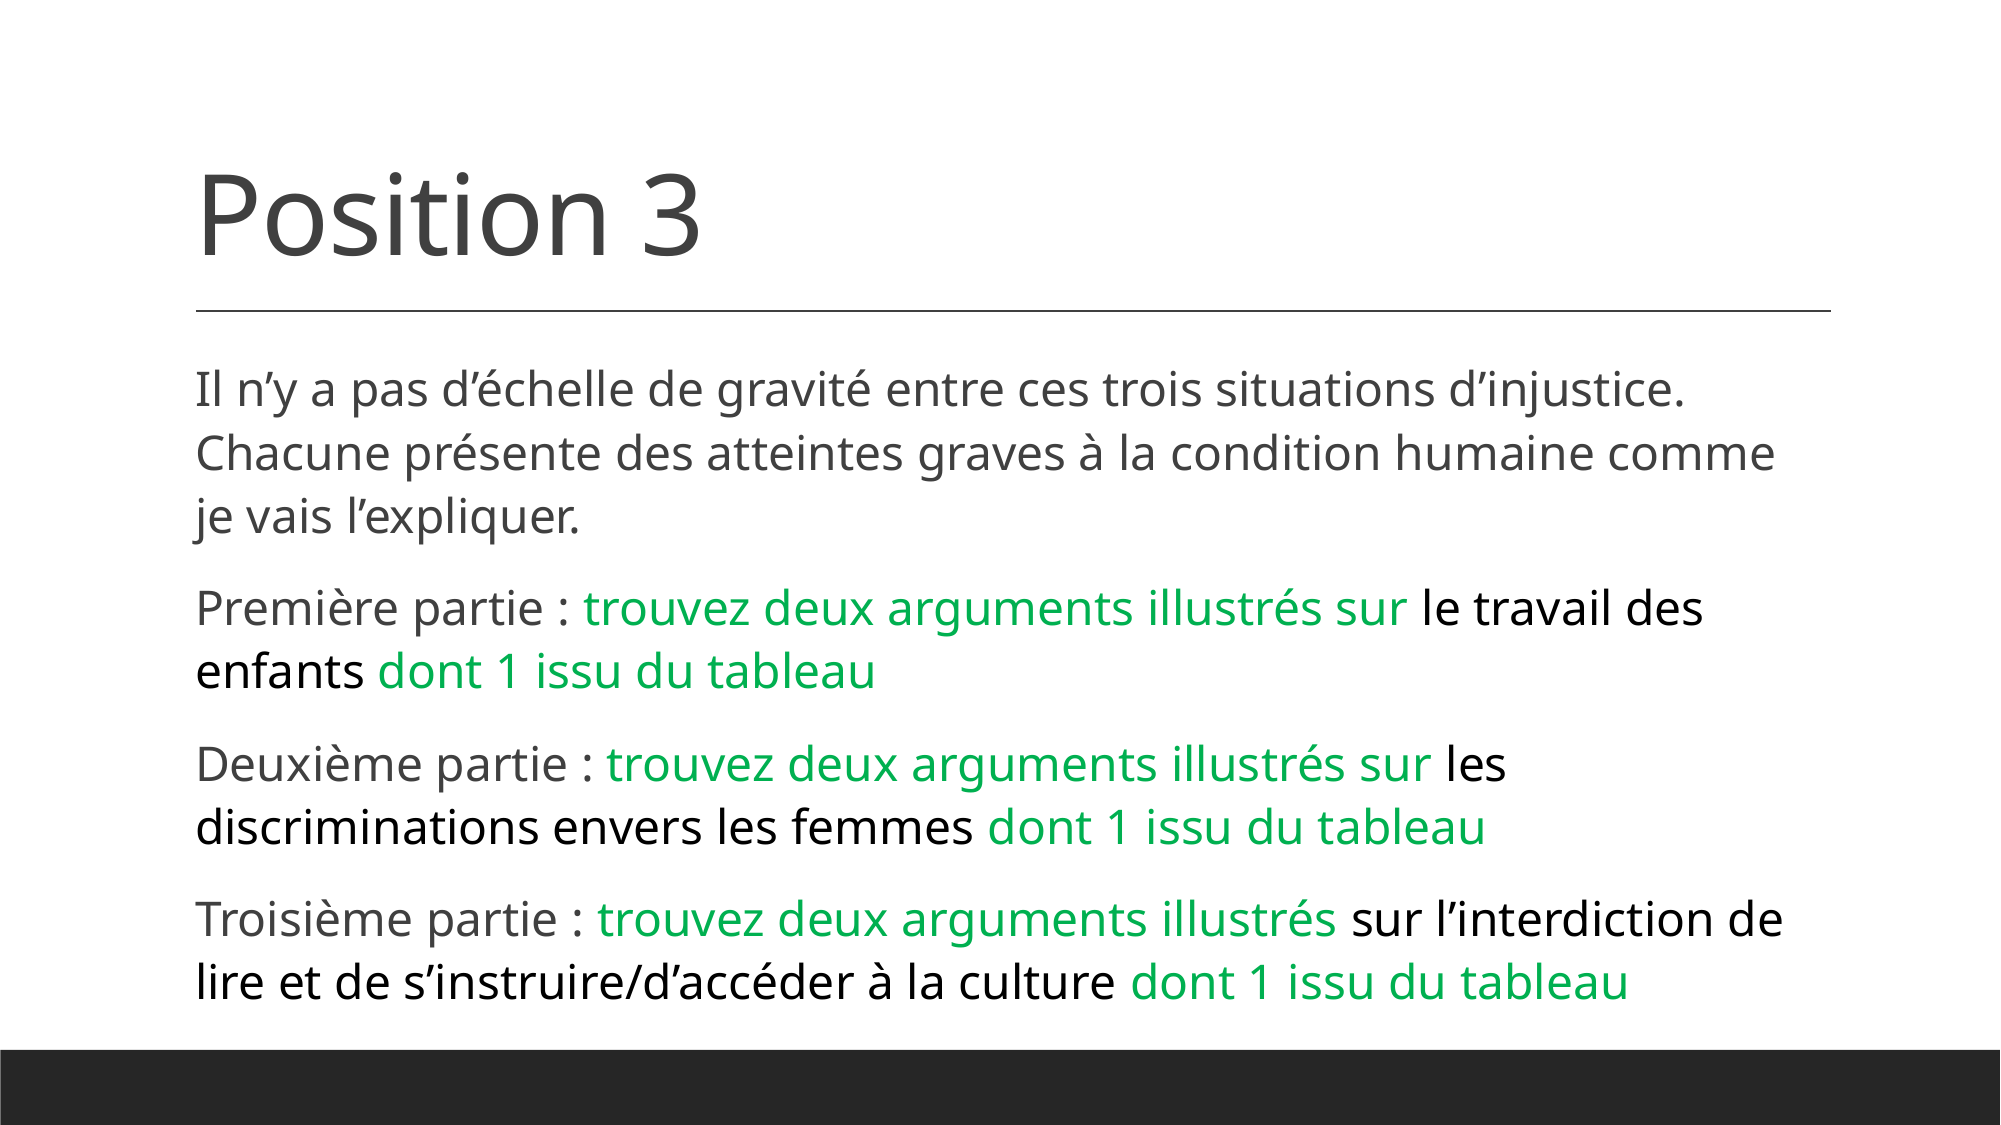

Position 3
Il n’y a pas d’échelle de gravité entre ces trois situations d’injustice. Chacune présente des atteintes graves à la condition humaine comme je vais l’expliquer.
Première partie : trouvez deux arguments illustrés sur le travail des enfants dont 1 issu du tableau
Deuxième partie : trouvez deux arguments illustrés sur les discriminations envers les femmes dont 1 issu du tableau
Troisième partie : trouvez deux arguments illustrés sur l’interdiction de lire et de s’instruire/d’accéder à la culture dont 1 issu du tableau